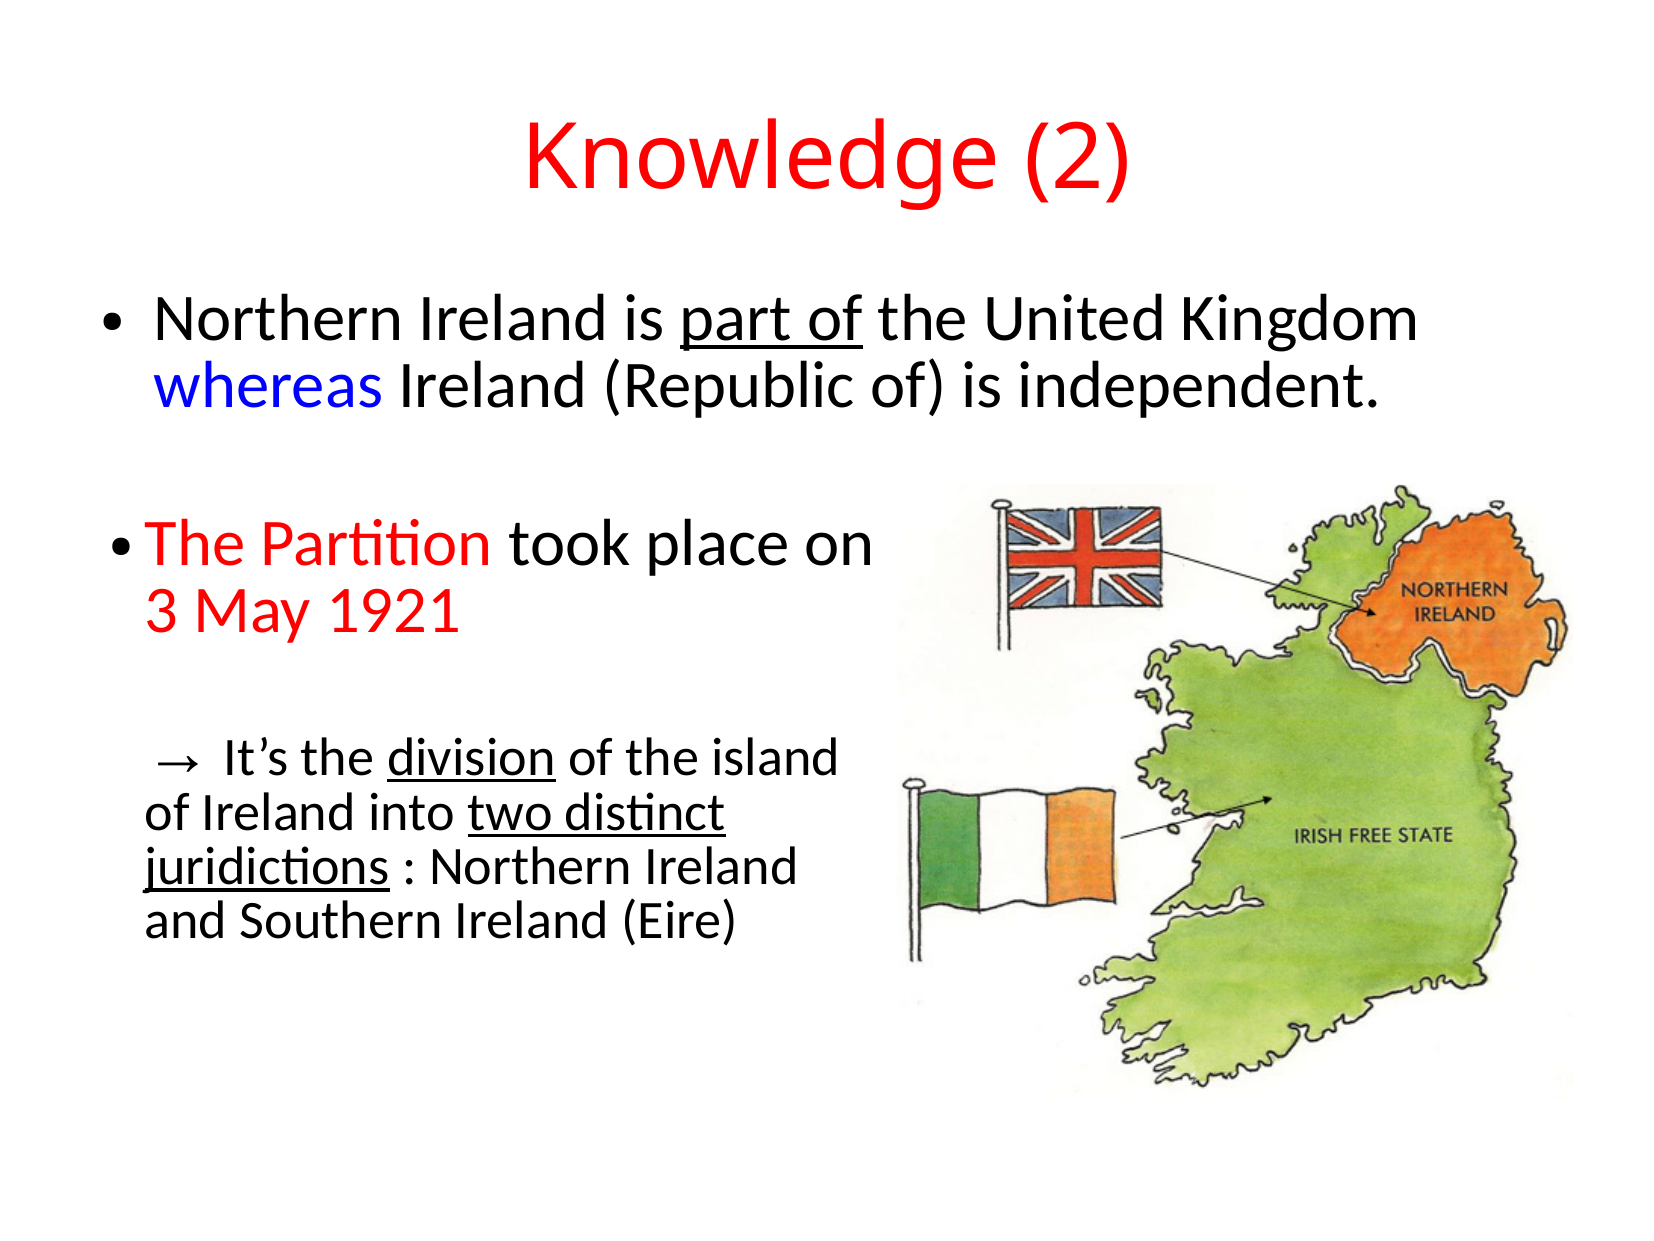

# Knowledge (2)
Northern Ireland is part of the United Kingdom whereas Ireland (Republic of) is independent.
The Partition took place on 3 May 1921
→ It’s the division of the island of Ireland into two distinct juridictions : Northern Ireland and Southern Ireland (Eire)